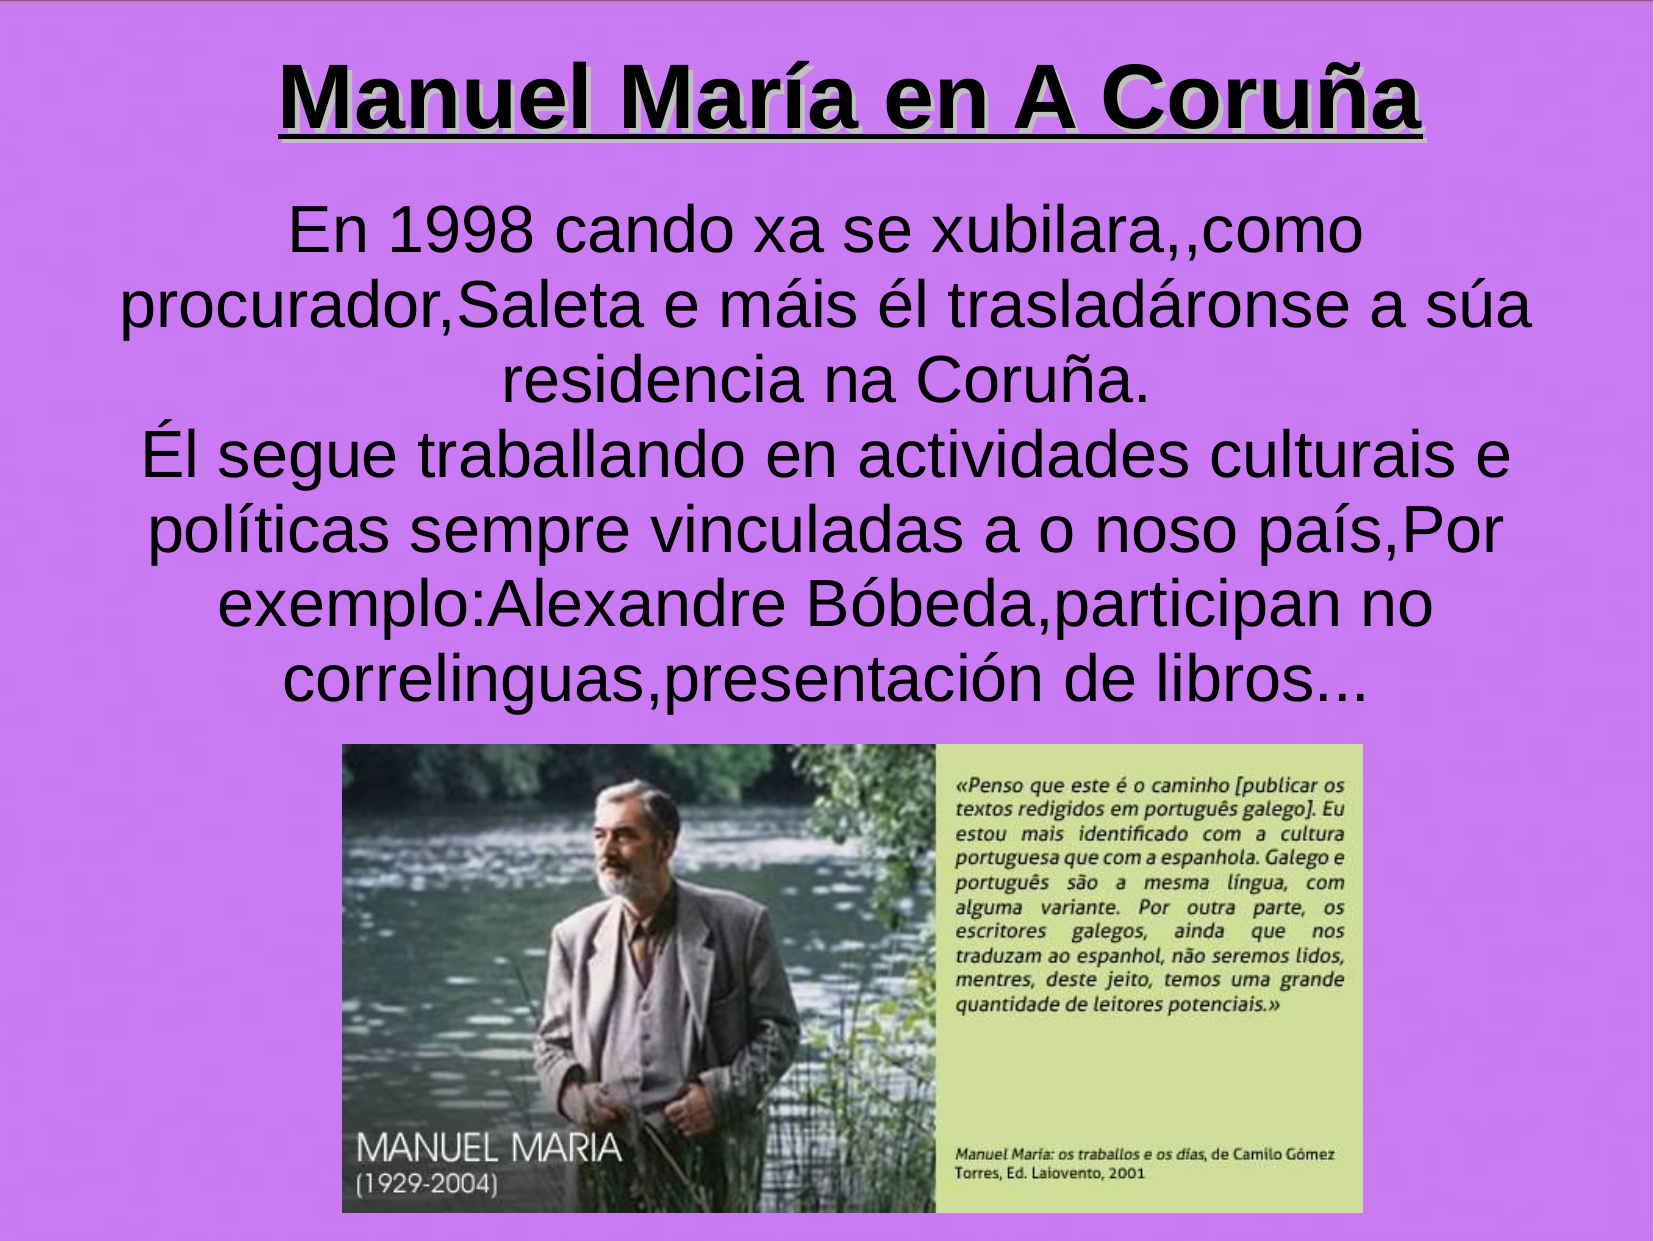

# Manuel María en A Coruña
En 1998 cando xa se xubilara,,como procurador,Saleta e máis él trasladáronse a súa residencia na Coruña.
Él segue traballando en actividades culturais e políticas sempre vinculadas a o noso país,Por exemplo:Alexandre Bóbeda,participan no correlinguas,presentación de libros...